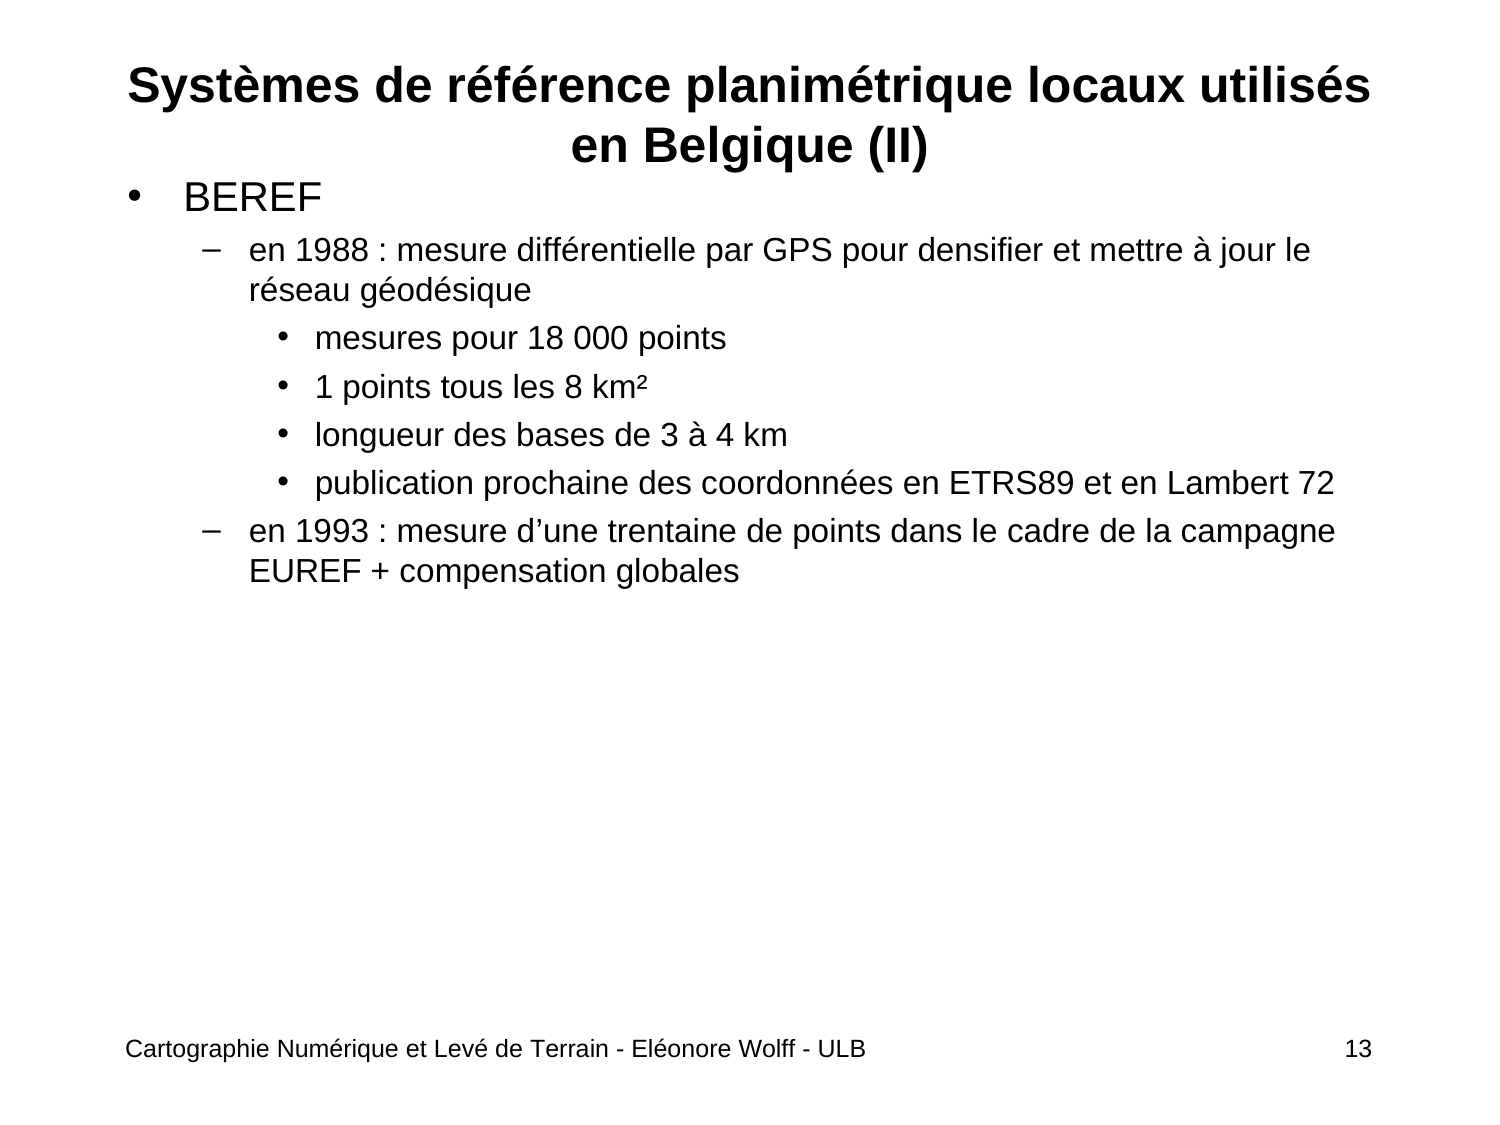

# Systèmes de référence planimétrique locaux utilisés en Belgique (II)‏
BEREF
en 1988 : mesure différentielle par GPS pour densifier et mettre à jour le réseau géodésique
mesures pour 18 000 points
1 points tous les 8 km²
longueur des bases de 3 à 4 km
publication prochaine des coordonnées en ETRS89 et en Lambert 72
en 1993 : mesure d’une trentaine de points dans le cadre de la campagne EUREF + compensation globales
Cartographie Numérique et Levé de Terrain - Eléonore Wolff - ULB